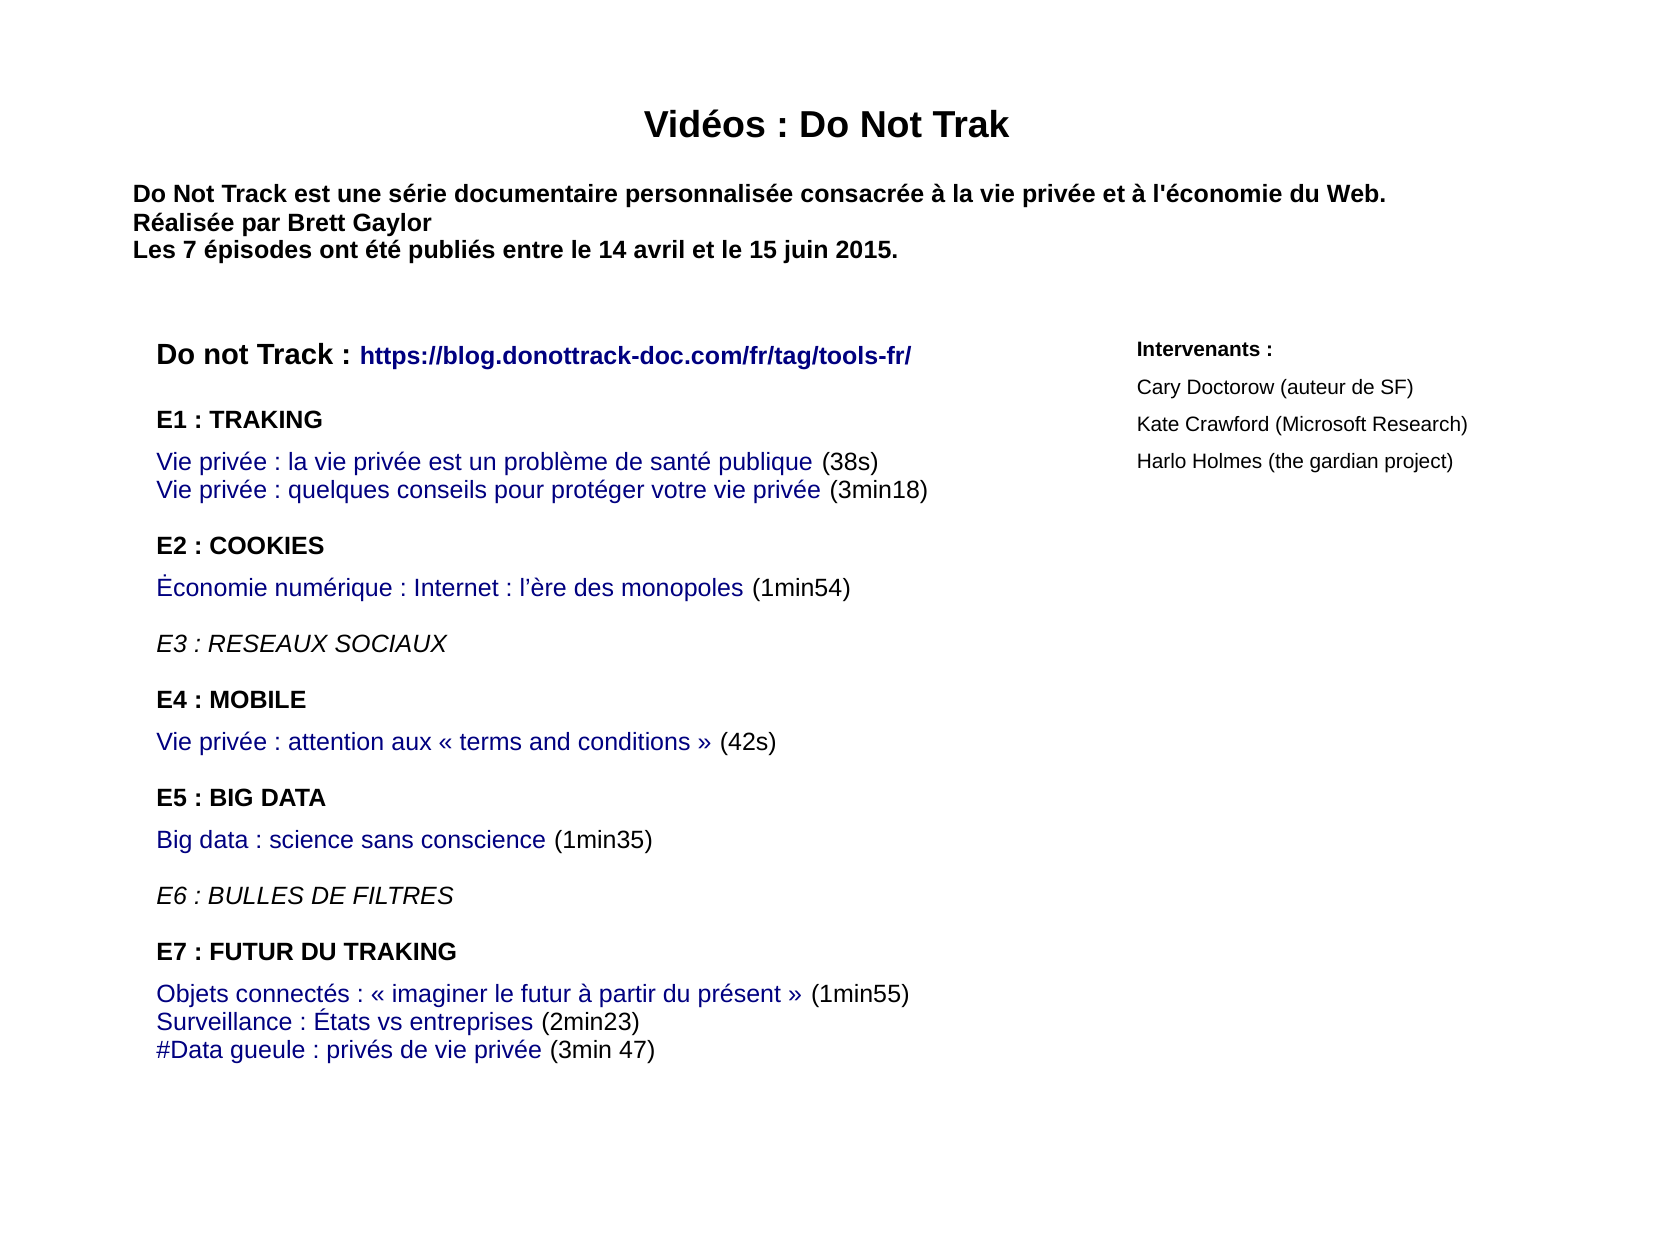

# Vidéos : Do Not Trak
Do Not Track est une série documentaire personnalisée consacrée à la vie privée et à l'économie du Web.
Réalisée par Brett Gaylor
Les 7 épisodes ont été publiés entre le 14 avril et le 15 juin 2015.
Do not Track : https://blog.donottrack-doc.com/fr/tag/tools-fr/
E1 : TRAKING
Vie privée : la vie privée est un problème de santé publique (38s)
Vie privée : quelques conseils pour protéger votre vie privée (3min18)
E2 : COOKIES
Ėconomie numérique : Internet : l’ère des monopoles (1min54)
E3 : RESEAUX SOCIAUX
E4 : MOBILE
Vie privée : attention aux « terms and conditions » (42s)
E5 : BIG DATA
Big data : science sans conscience (1min35)
E6 : BULLES DE FILTRES
E7 : FUTUR DU TRAKING
Objets connectés : « imaginer le futur à partir du présent » (1min55)
Surveillance : États vs entreprises (2min23)
#Data gueule : privés de vie privée (3min 47)
Intervenants :
Cary Doctorow (auteur de SF)
Kate Crawford (Microsoft Research)
Harlo Holmes (the gardian project)